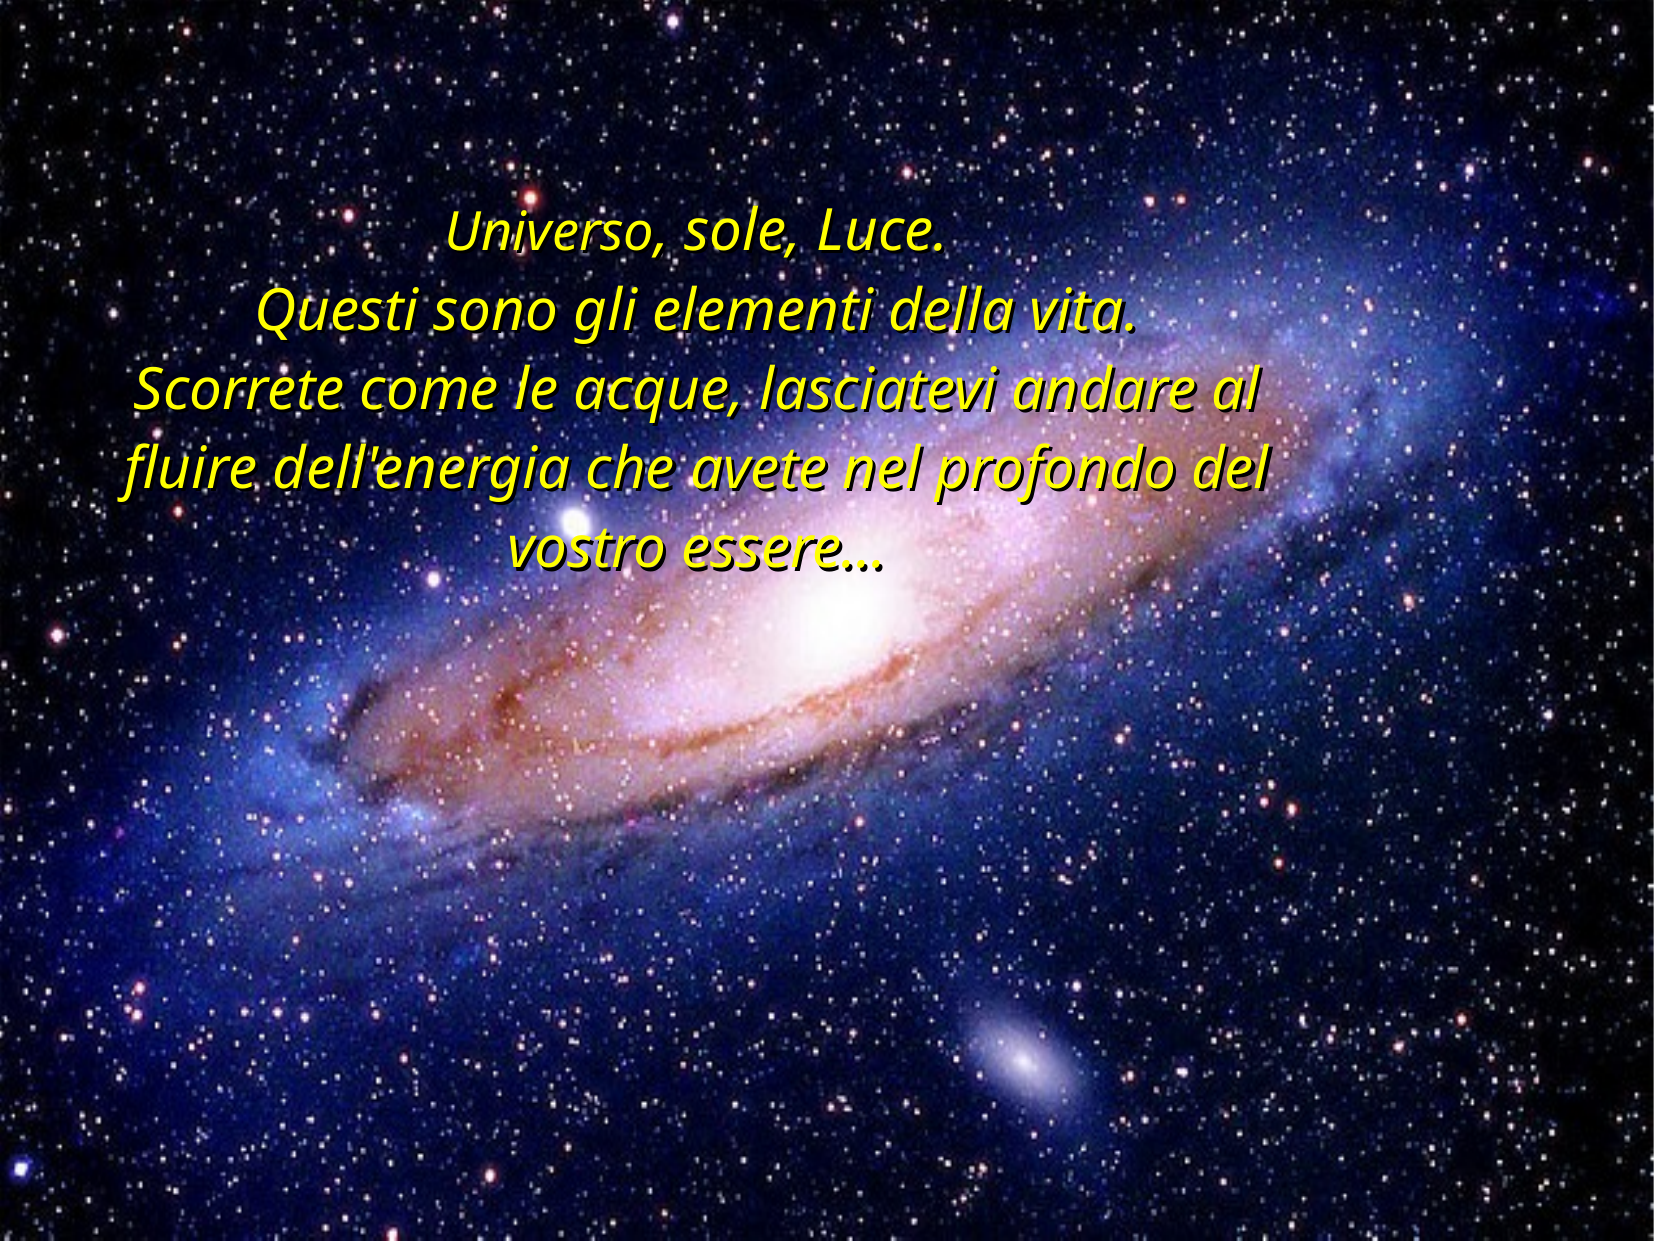

# Universo, sole, Luce. Questi sono gli elementi della vita. Scorrete come le acque, lasciatevi andare al fluire dell'energia che avete nel profondo del vostro essere...